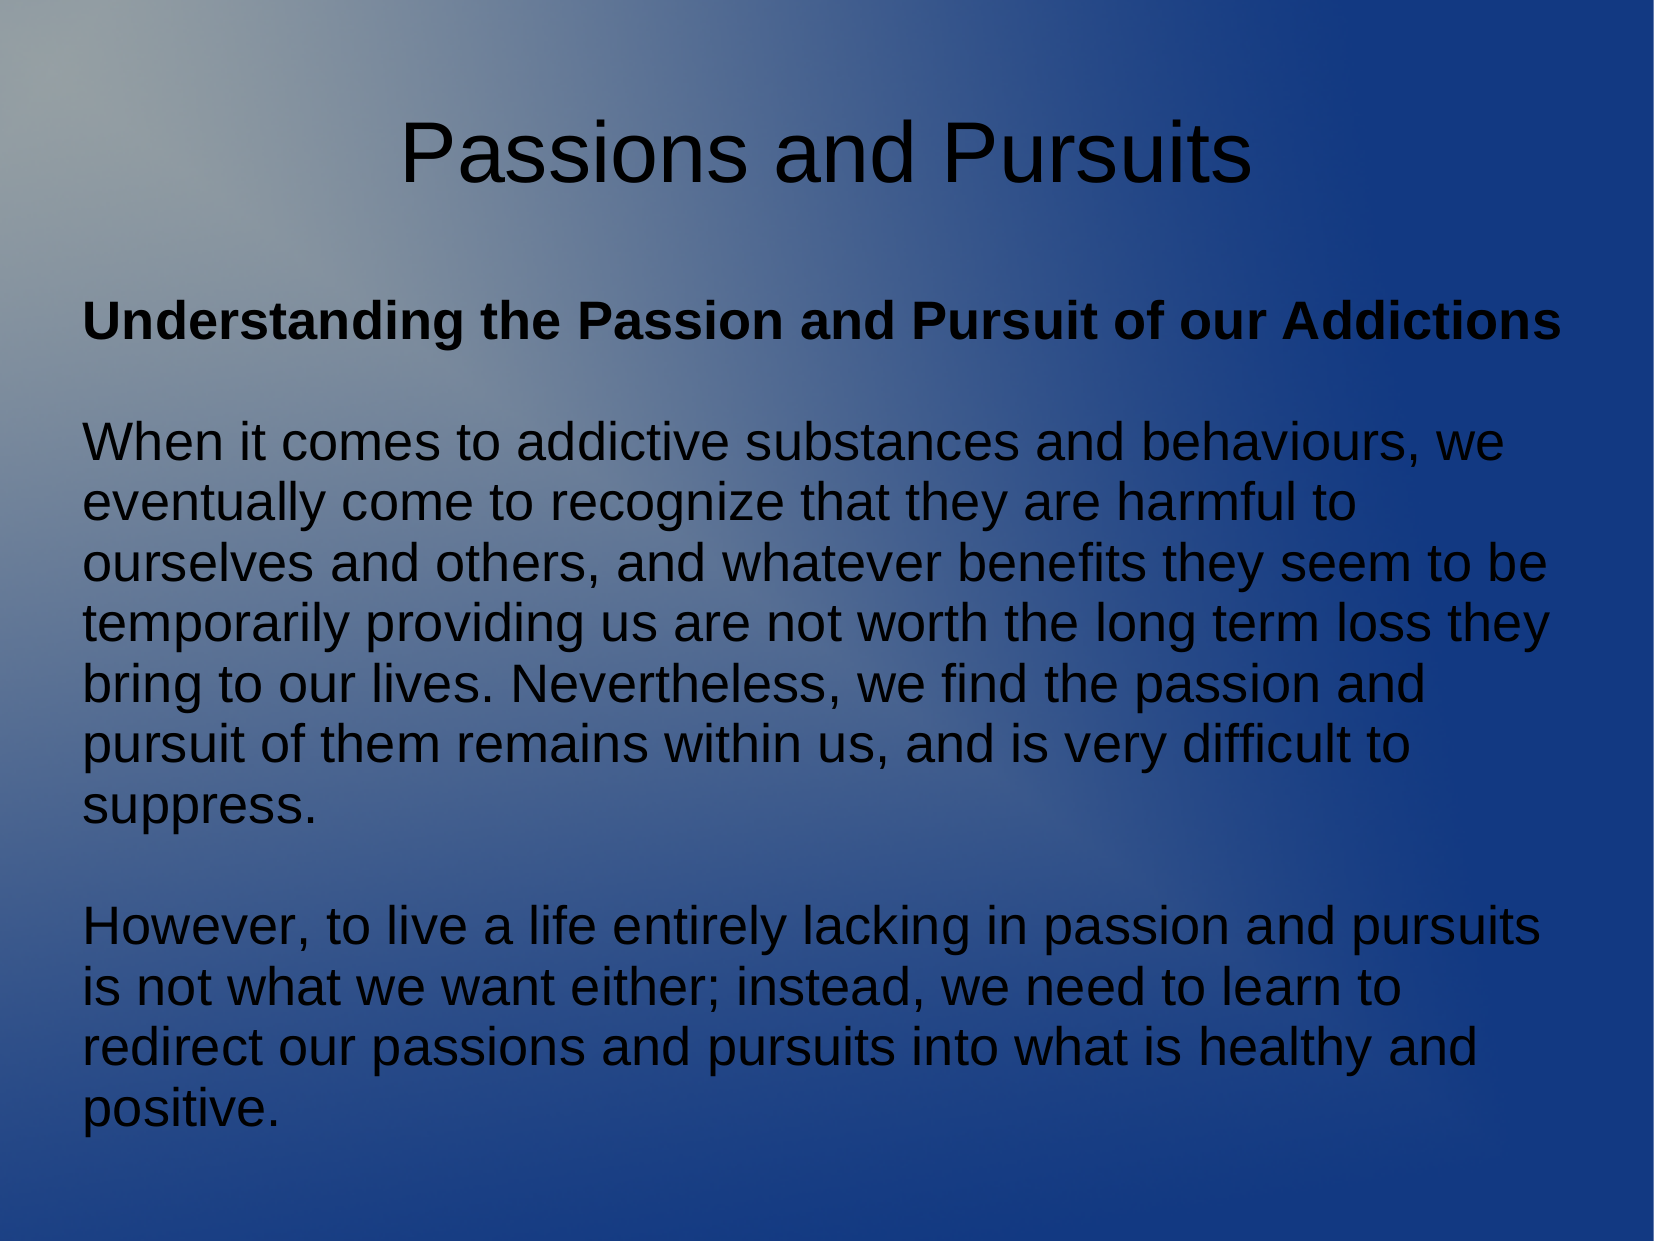

# Passions and Pursuits
Understanding the Passion and Pursuit of our Addictions
When it comes to addictive substances and behaviours, we eventually come to recognize that they are harmful to ourselves and others, and whatever benefits they seem to be temporarily providing us are not worth the long term loss they bring to our lives. Nevertheless, we find the passion and pursuit of them remains within us, and is very difficult to suppress.
However, to live a life entirely lacking in passion and pursuits is not what we want either; instead, we need to learn to redirect our passions and pursuits into what is healthy and positive.